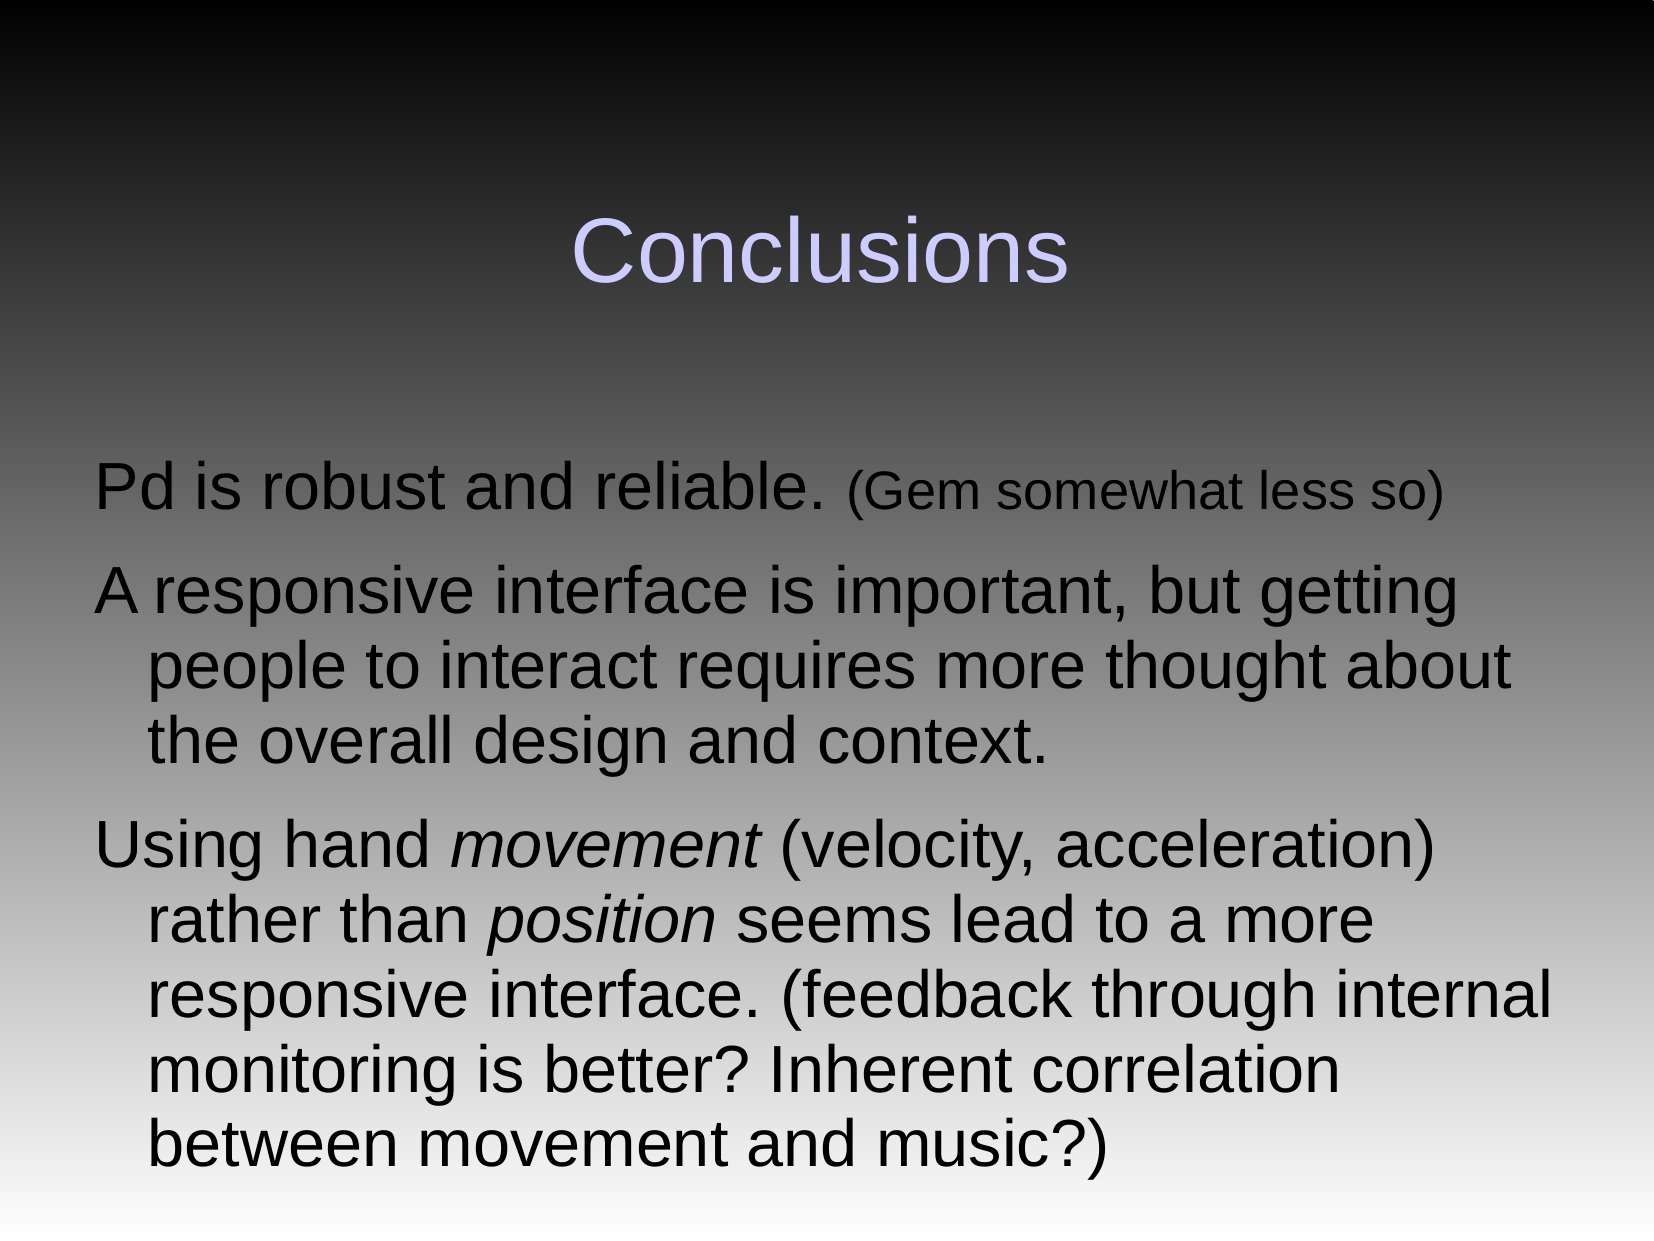

# Conclusions
Pd is robust and reliable. (Gem somewhat less so)
A responsive interface is important, but getting people to interact requires more thought about the overall design and context.
Using hand movement (velocity, acceleration) rather than position seems lead to a more responsive interface. (feedback through internal monitoring is better? Inherent correlation between movement and music?)